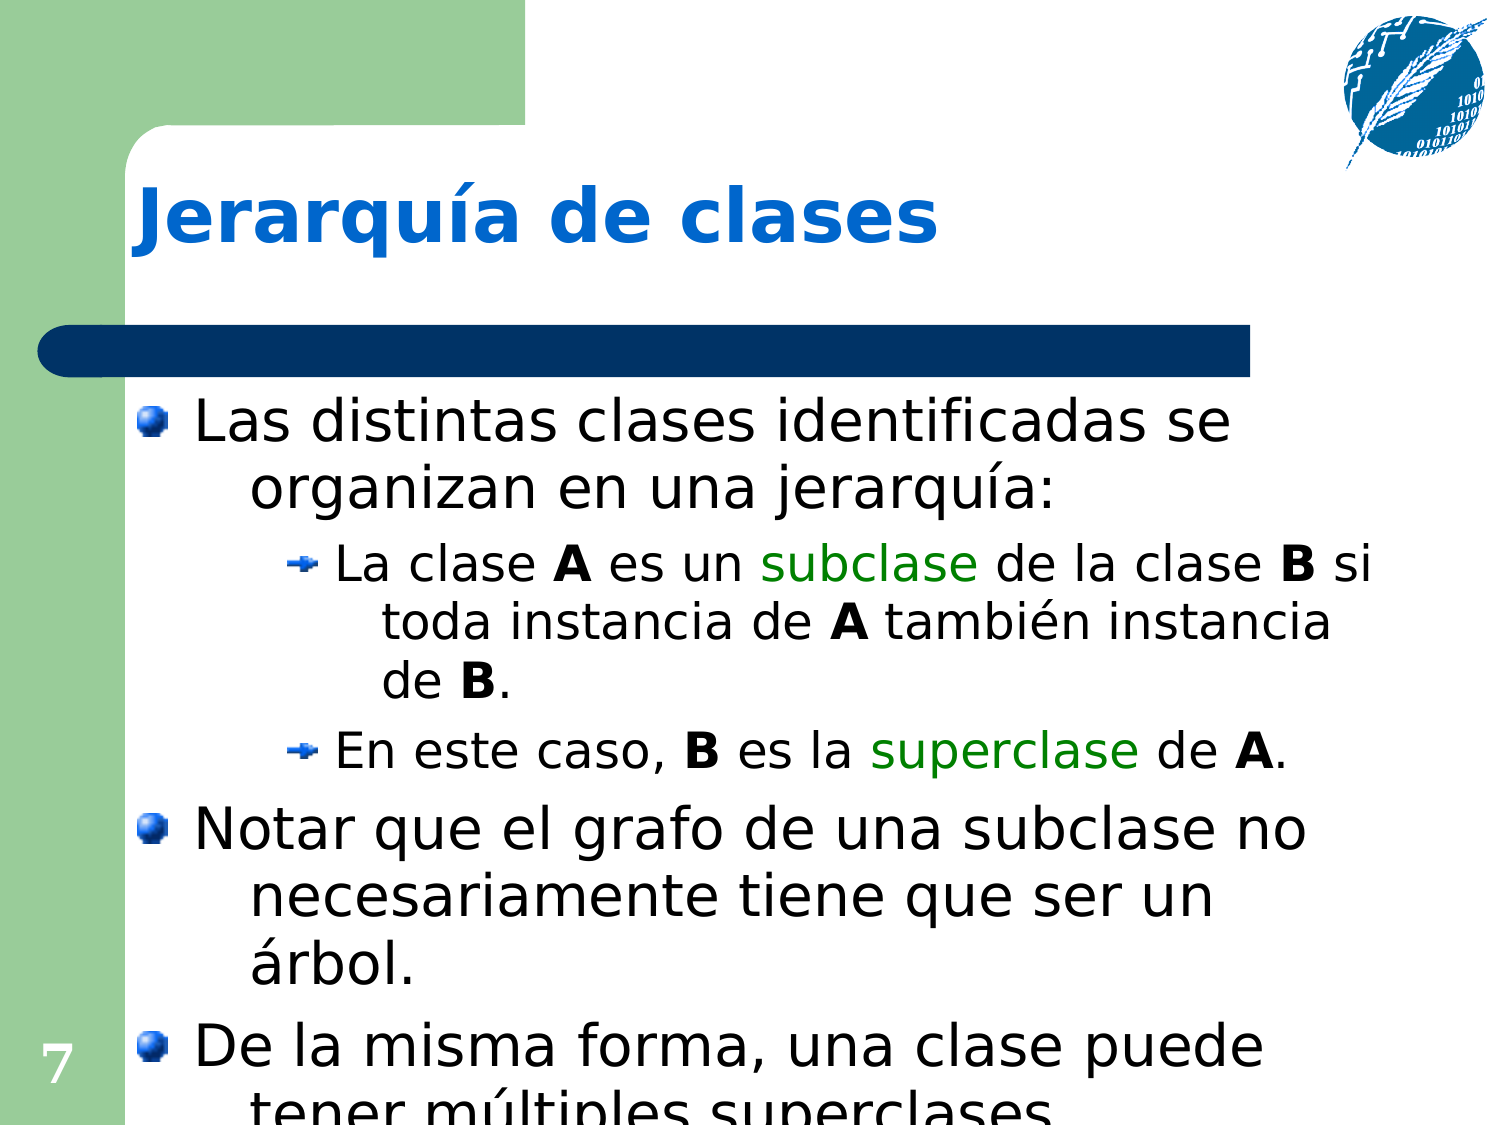

# Jerarquía de clases
Las distintas clases identificadas se organizan en una jerarquía:
La clase A es un subclase de la clase B si toda instancia de A también instancia de B.
En este caso, B es la superclase de A.
Notar que el grafo de una subclase no necesariamente tiene que ser un árbol.
De la misma forma, una clase puede tener múltiples superclases.
7